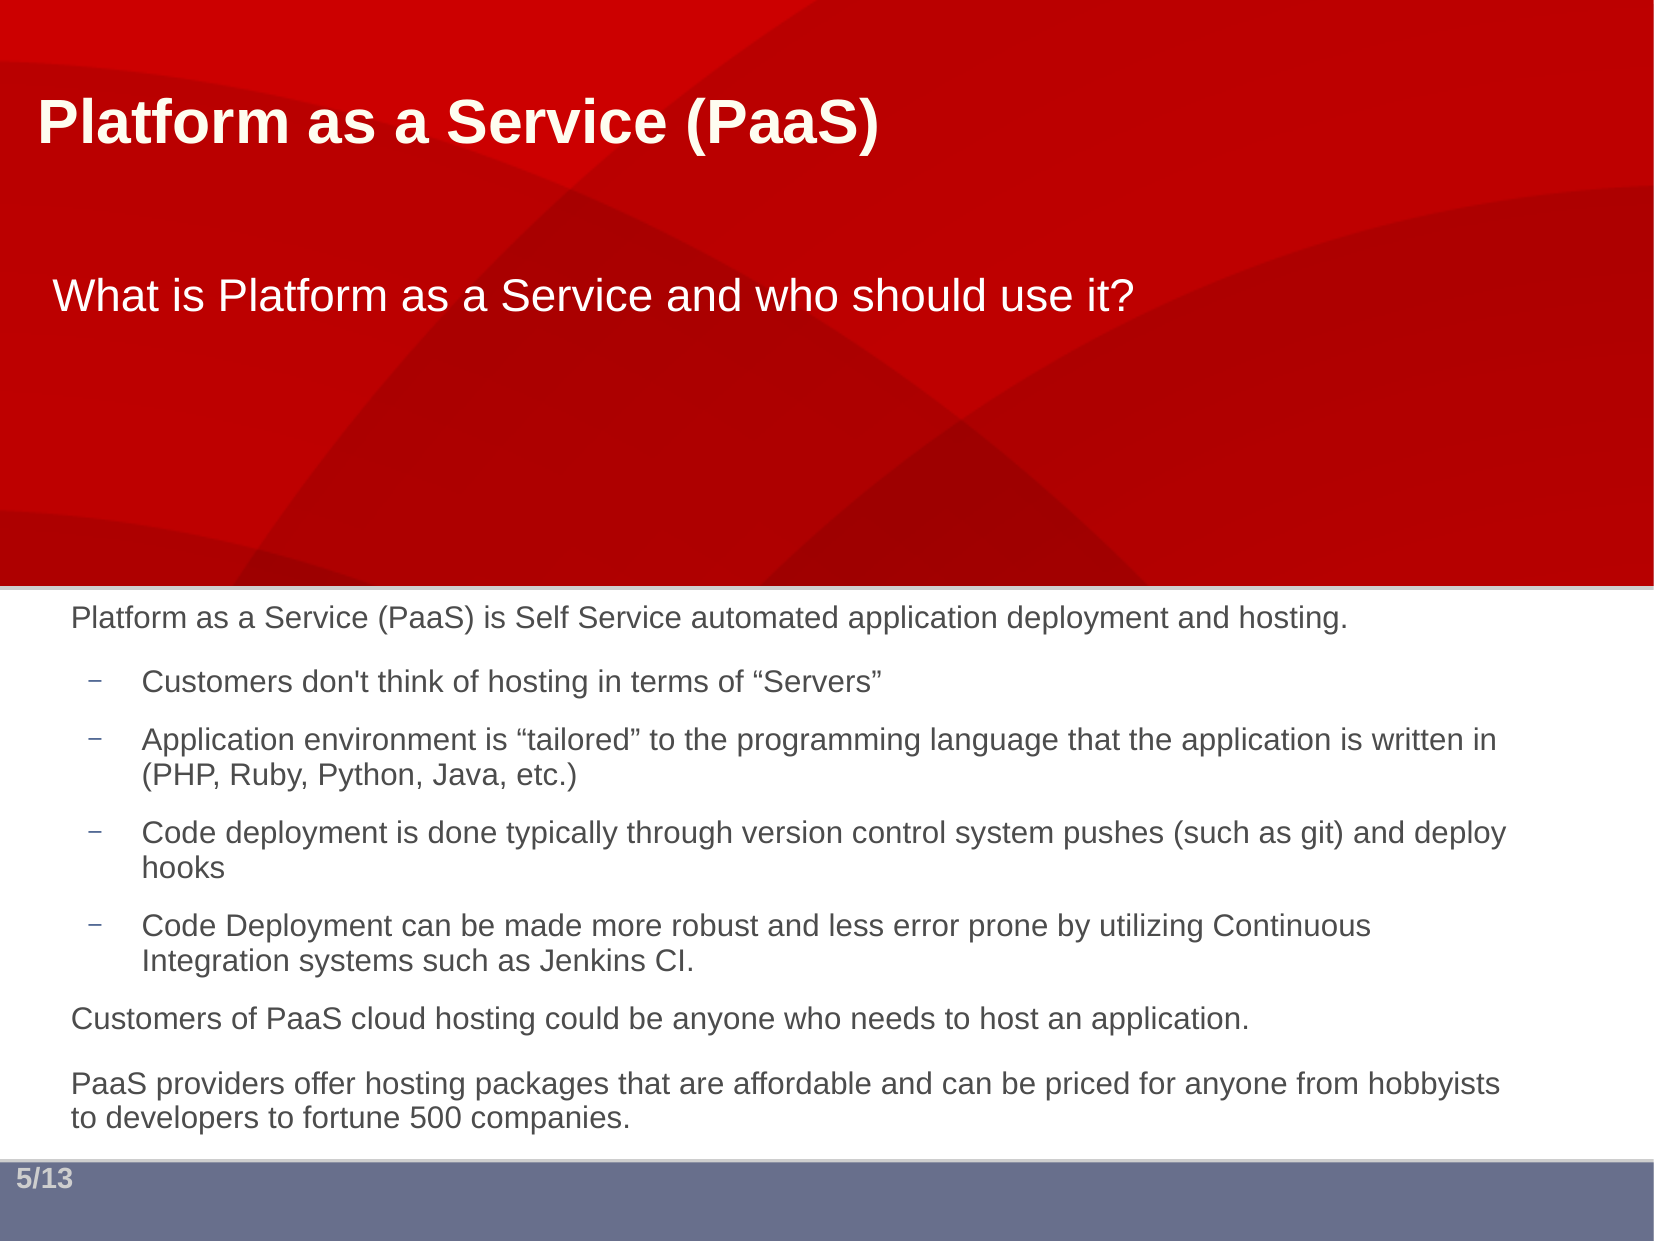

# Platform as a Service (PaaS)
What is Platform as a Service and who should use it?
Platform as a Service (PaaS) is Self Service automated application deployment and hosting.
Customers don't think of hosting in terms of “Servers”
Application environment is “tailored” to the programming language that the application is written in (PHP, Ruby, Python, Java, etc.)
Code deployment is done typically through version control system pushes (such as git) and deploy hooks
Code Deployment can be made more robust and less error prone by utilizing Continuous Integration systems such as Jenkins CI.
Customers of PaaS cloud hosting could be anyone who needs to host an application.
PaaS providers offer hosting packages that are affordable and can be priced for anyone from hobbyists to developers to fortune 500 companies.
5